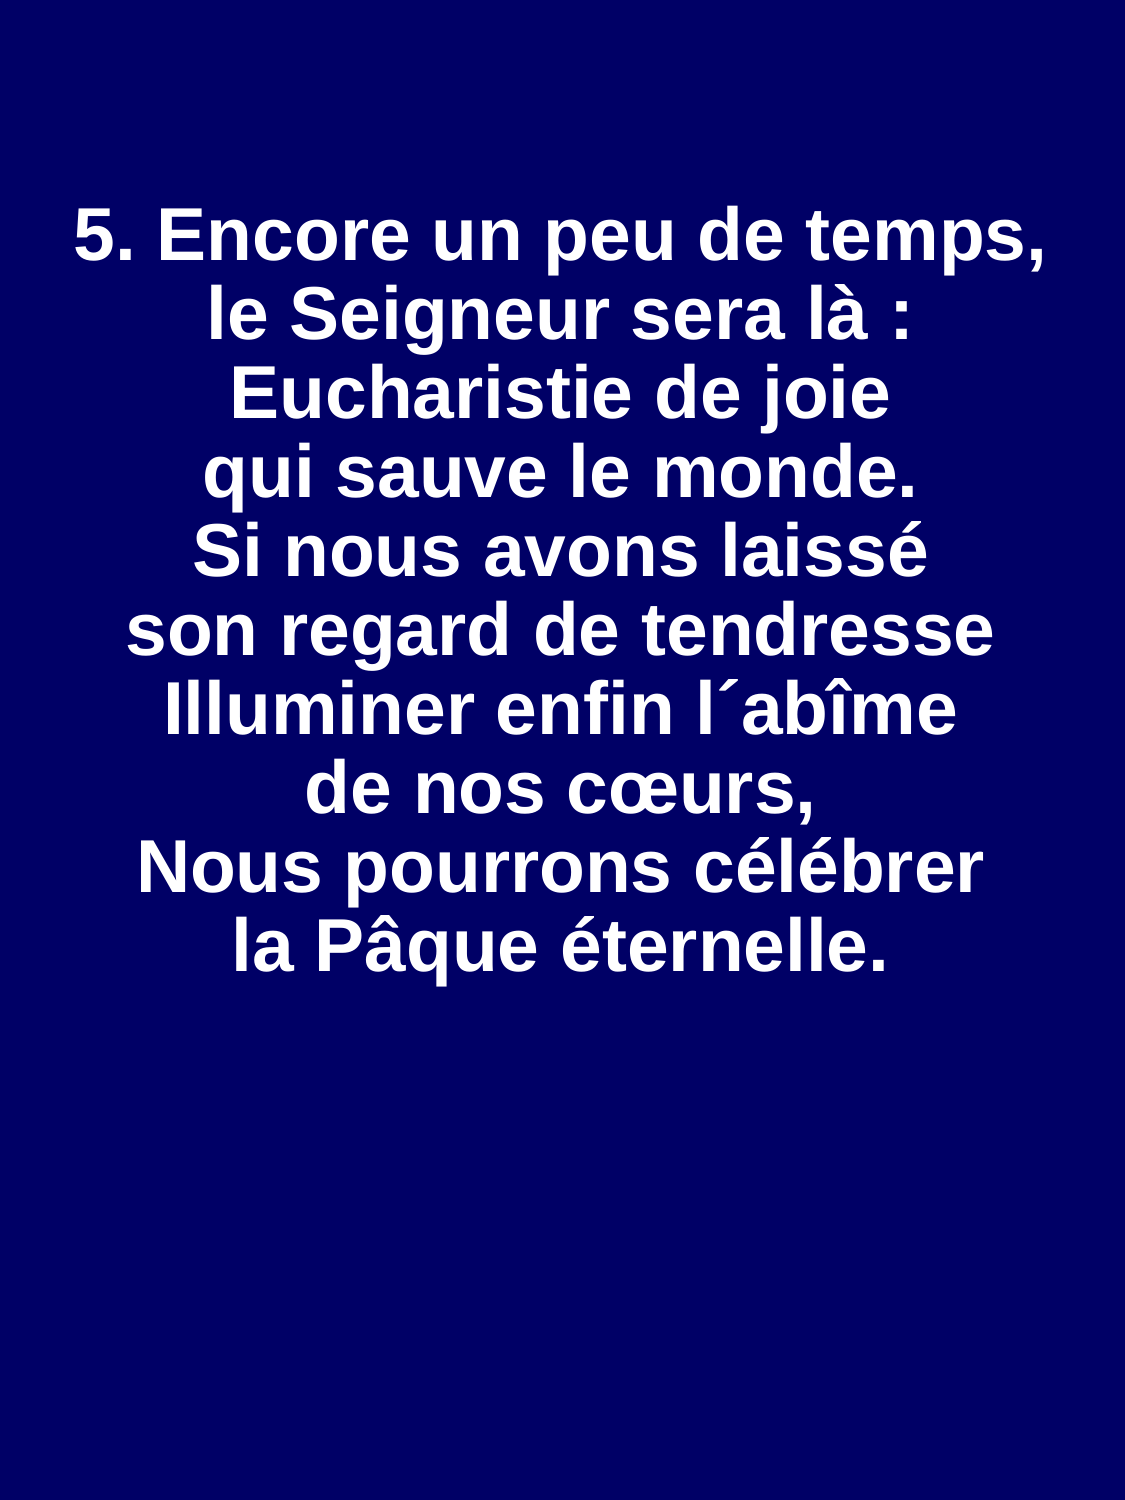

5. Encore un peu de temps,
le Seigneur sera là :
Eucharistie de joie
qui sauve le monde.
Si nous avons laissé
son regard de tendresse
Illuminer enfin l´abîme
de nos cœurs,
Nous pourrons célébrer
la Pâque éternelle.